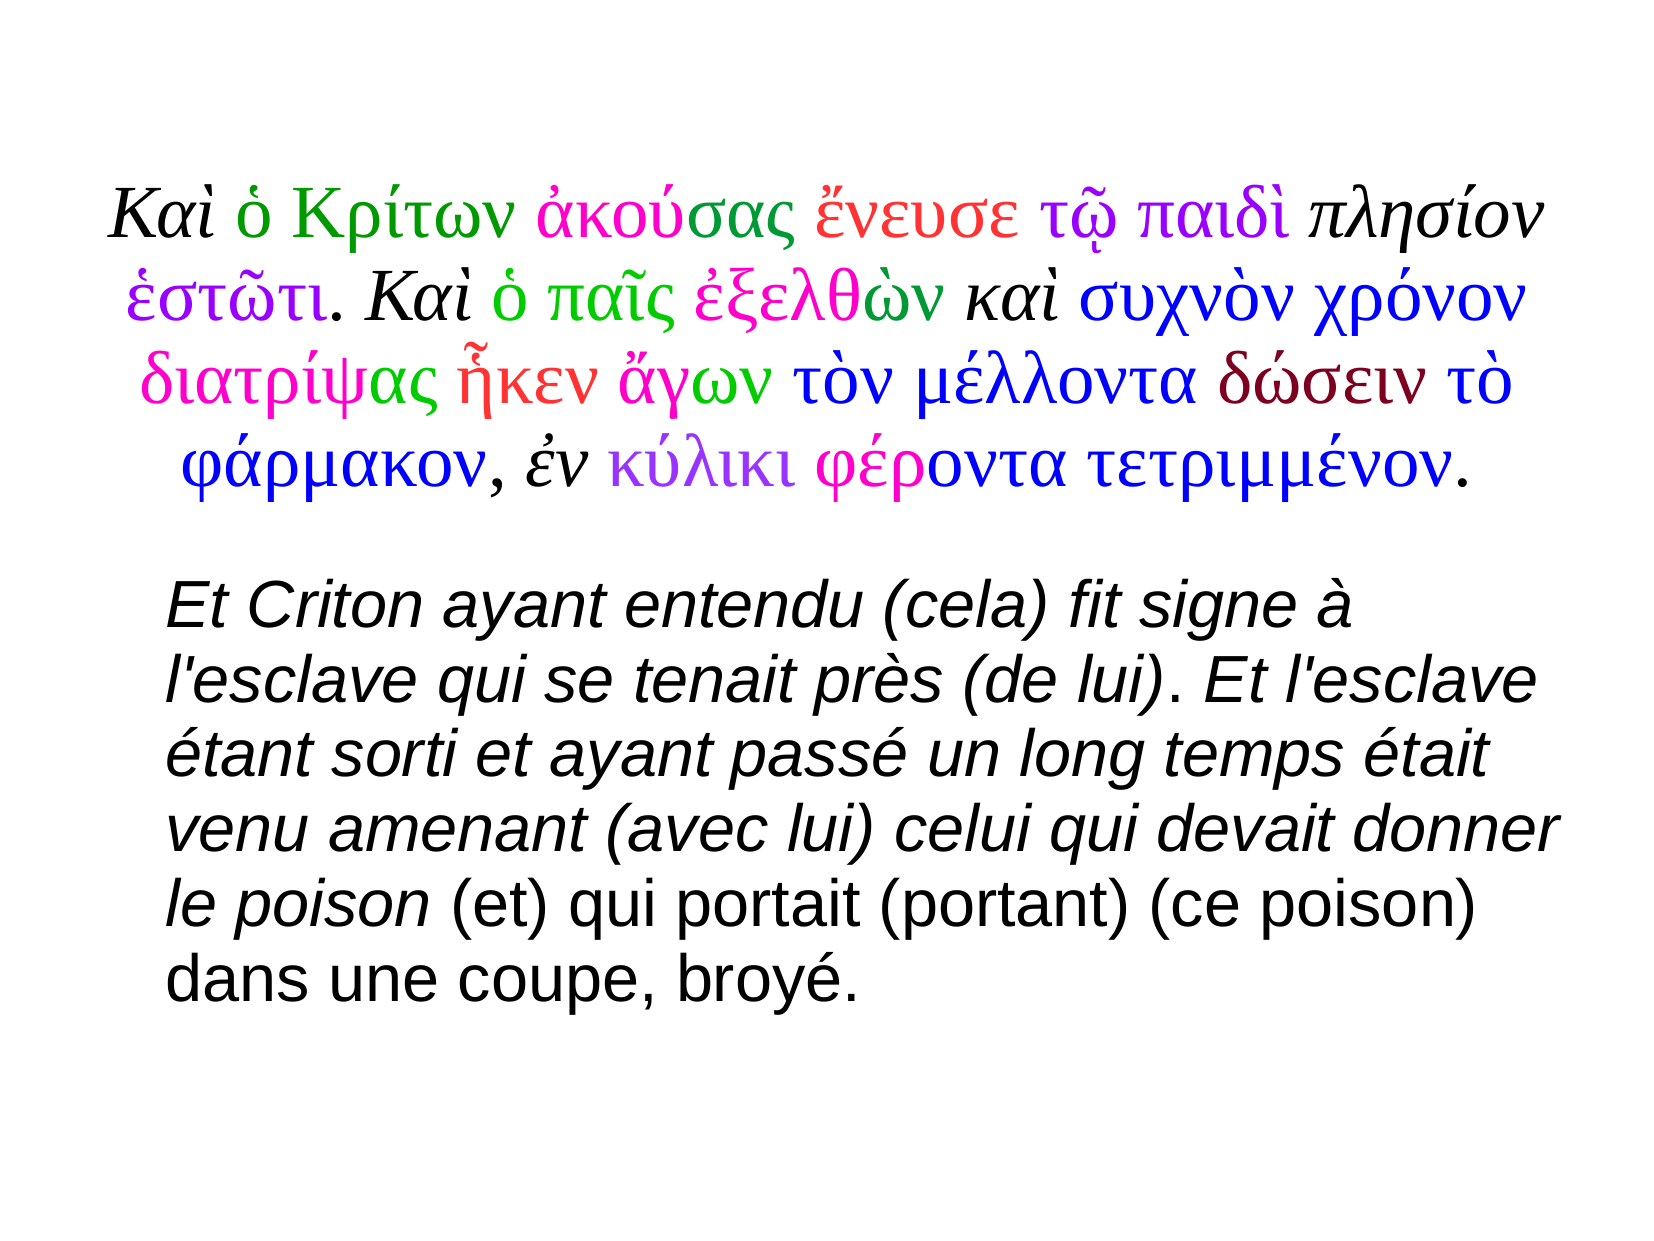

# Καὶ ὁ Κρίτων ἀκούσας ἔνευσε τῷ παιδὶ πλησίον ἑστῶτι. Καὶ ὁ παῖς ἐξελθὼν καὶ συχνὸν χρόνον διατρίψας ἧκεν ἄγων τὸν μέλλοντα δώσειν τὸ φάρμακον, ἐν κύλικι φέροντα τετριμμένον.
Et Criton ayant entendu (cela) fit signe à l'esclave qui se tenait près (de lui). Et l'esclave étant sorti et ayant passé un long temps était venu amenant (avec lui) celui qui devait donner le poison (et) qui portait (portant) (ce poison) dans une coupe, broyé.